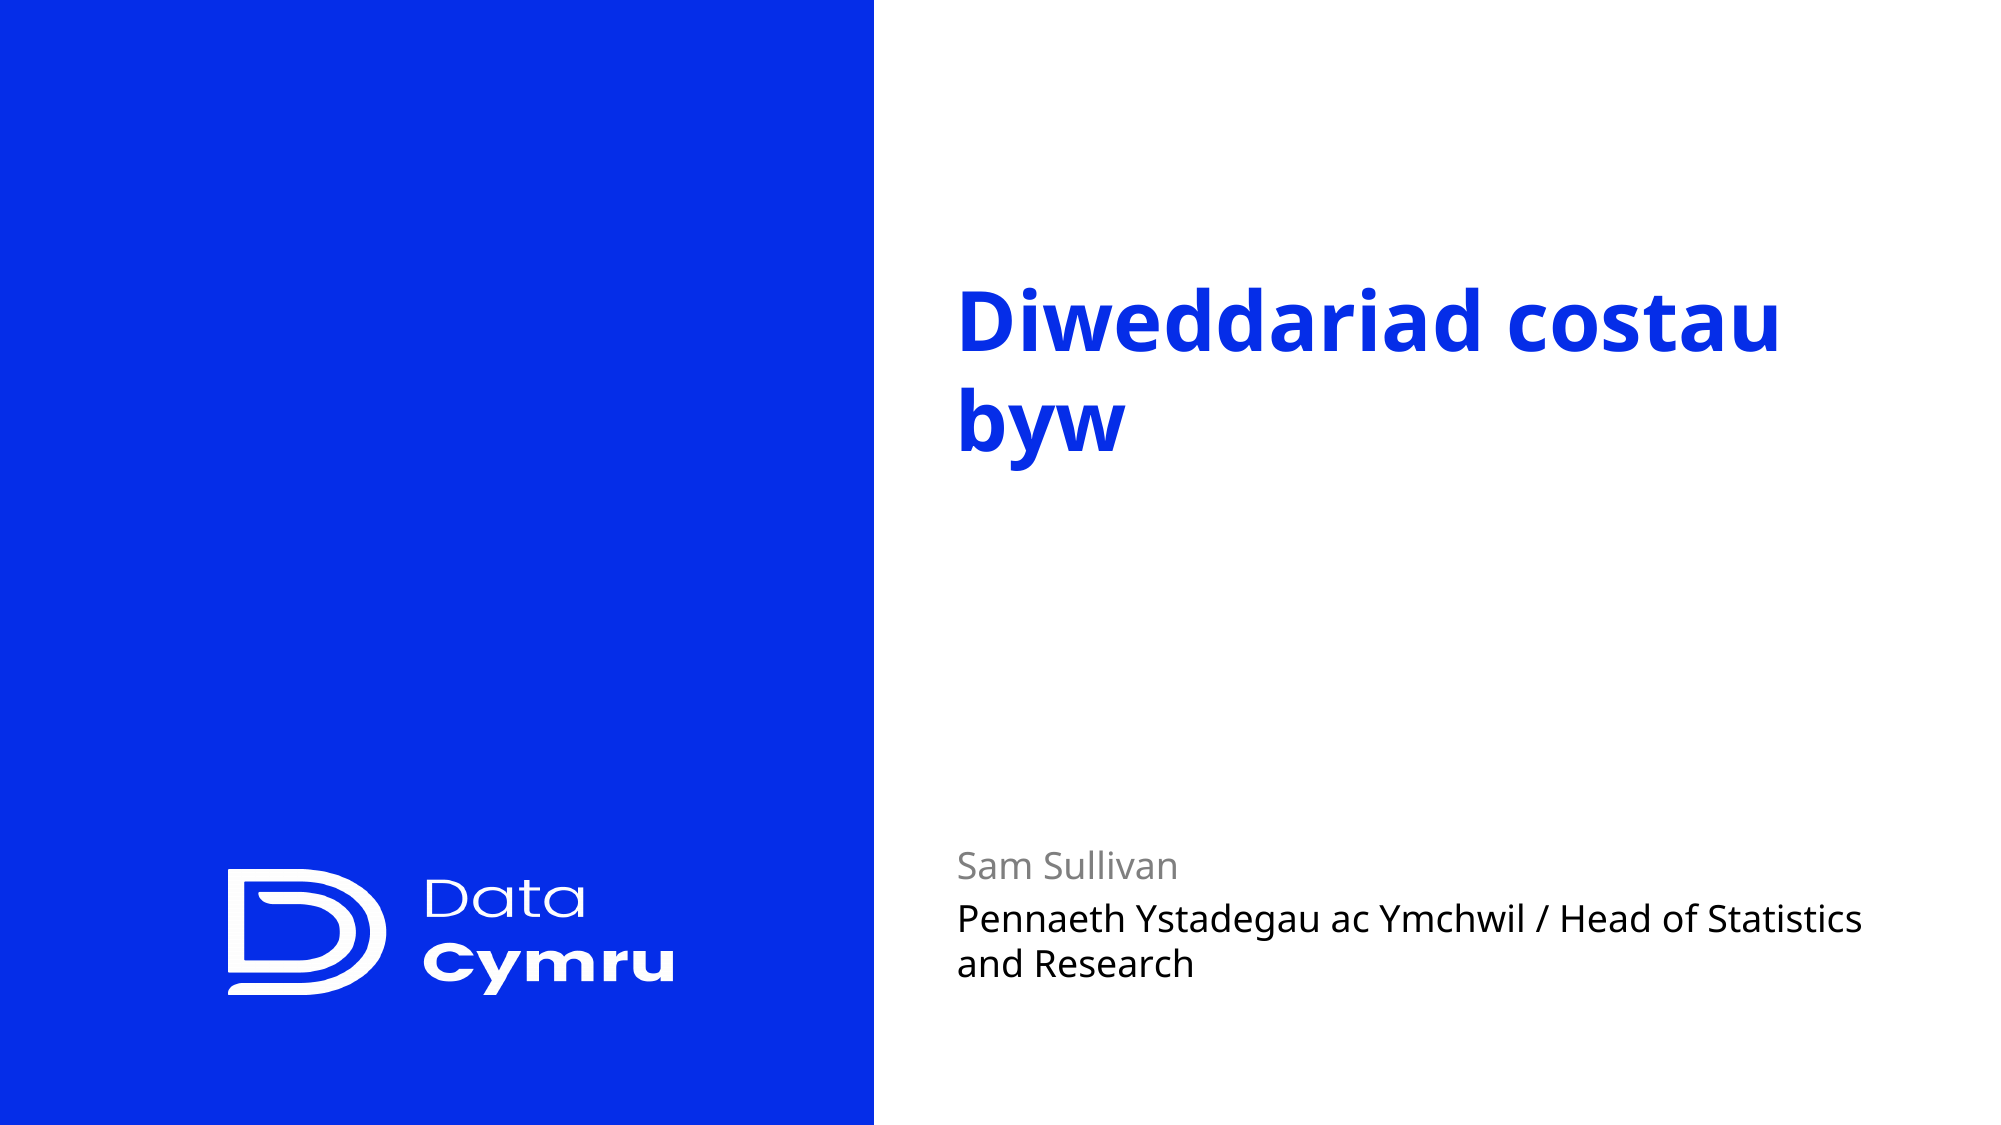

Diweddariad costau byw
# Sam Sullivan
Pennaeth Ystadegau ac Ymchwil / Head of Statistics and Research